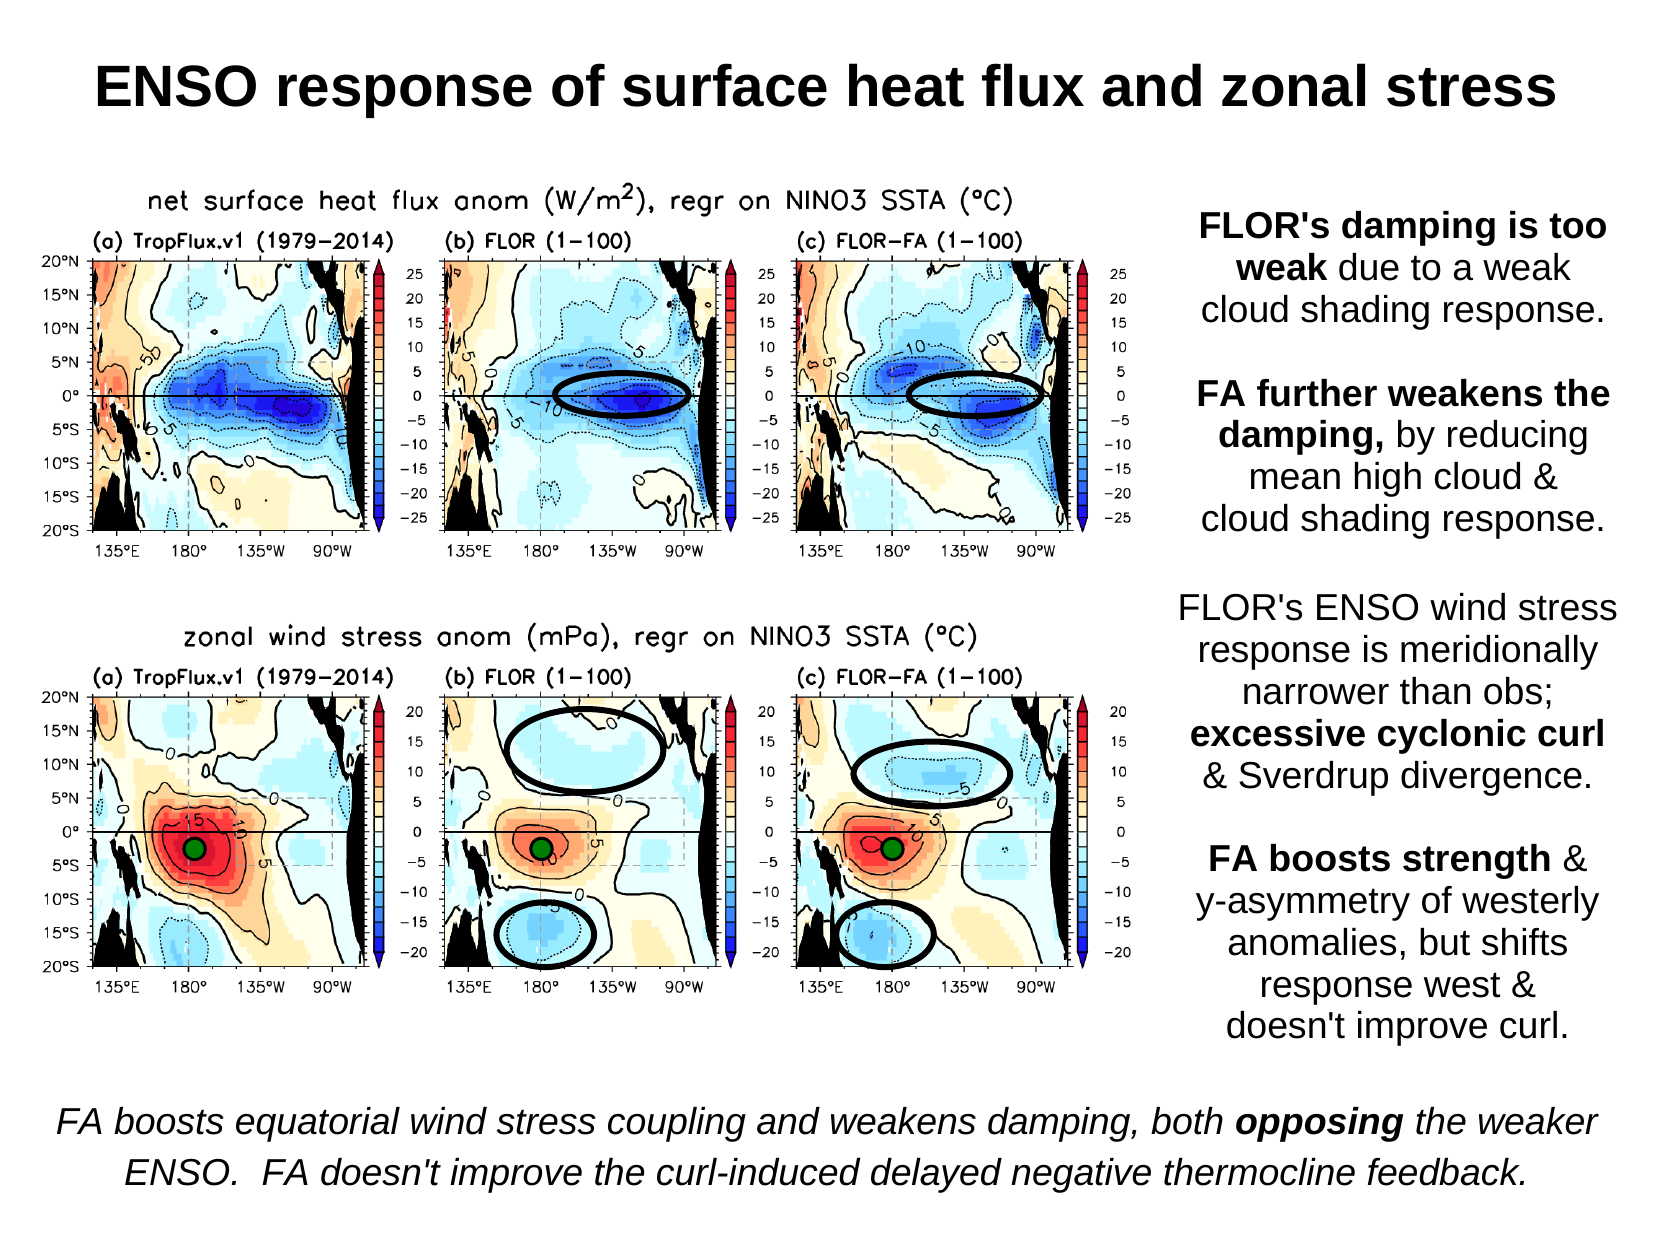

ENSO response of surface heat flux and zonal stress
FLOR's damping is too weak due to a weak
cloud shading response.
FA further weakens the damping, by reducing mean high cloud &
cloud shading response.
FLOR's ENSO wind stress
response is meridionally narrower than obs;
excessive cyclonic curl
& Sverdrup divergence.
FA boosts strength &
y-asymmetry of westerly anomalies, but shifts response west &
doesn't improve curl.
FA boosts equatorial wind stress coupling and weakens damping, both opposing the weaker ENSO. FA doesn't improve the curl-induced delayed negative thermocline feedback.